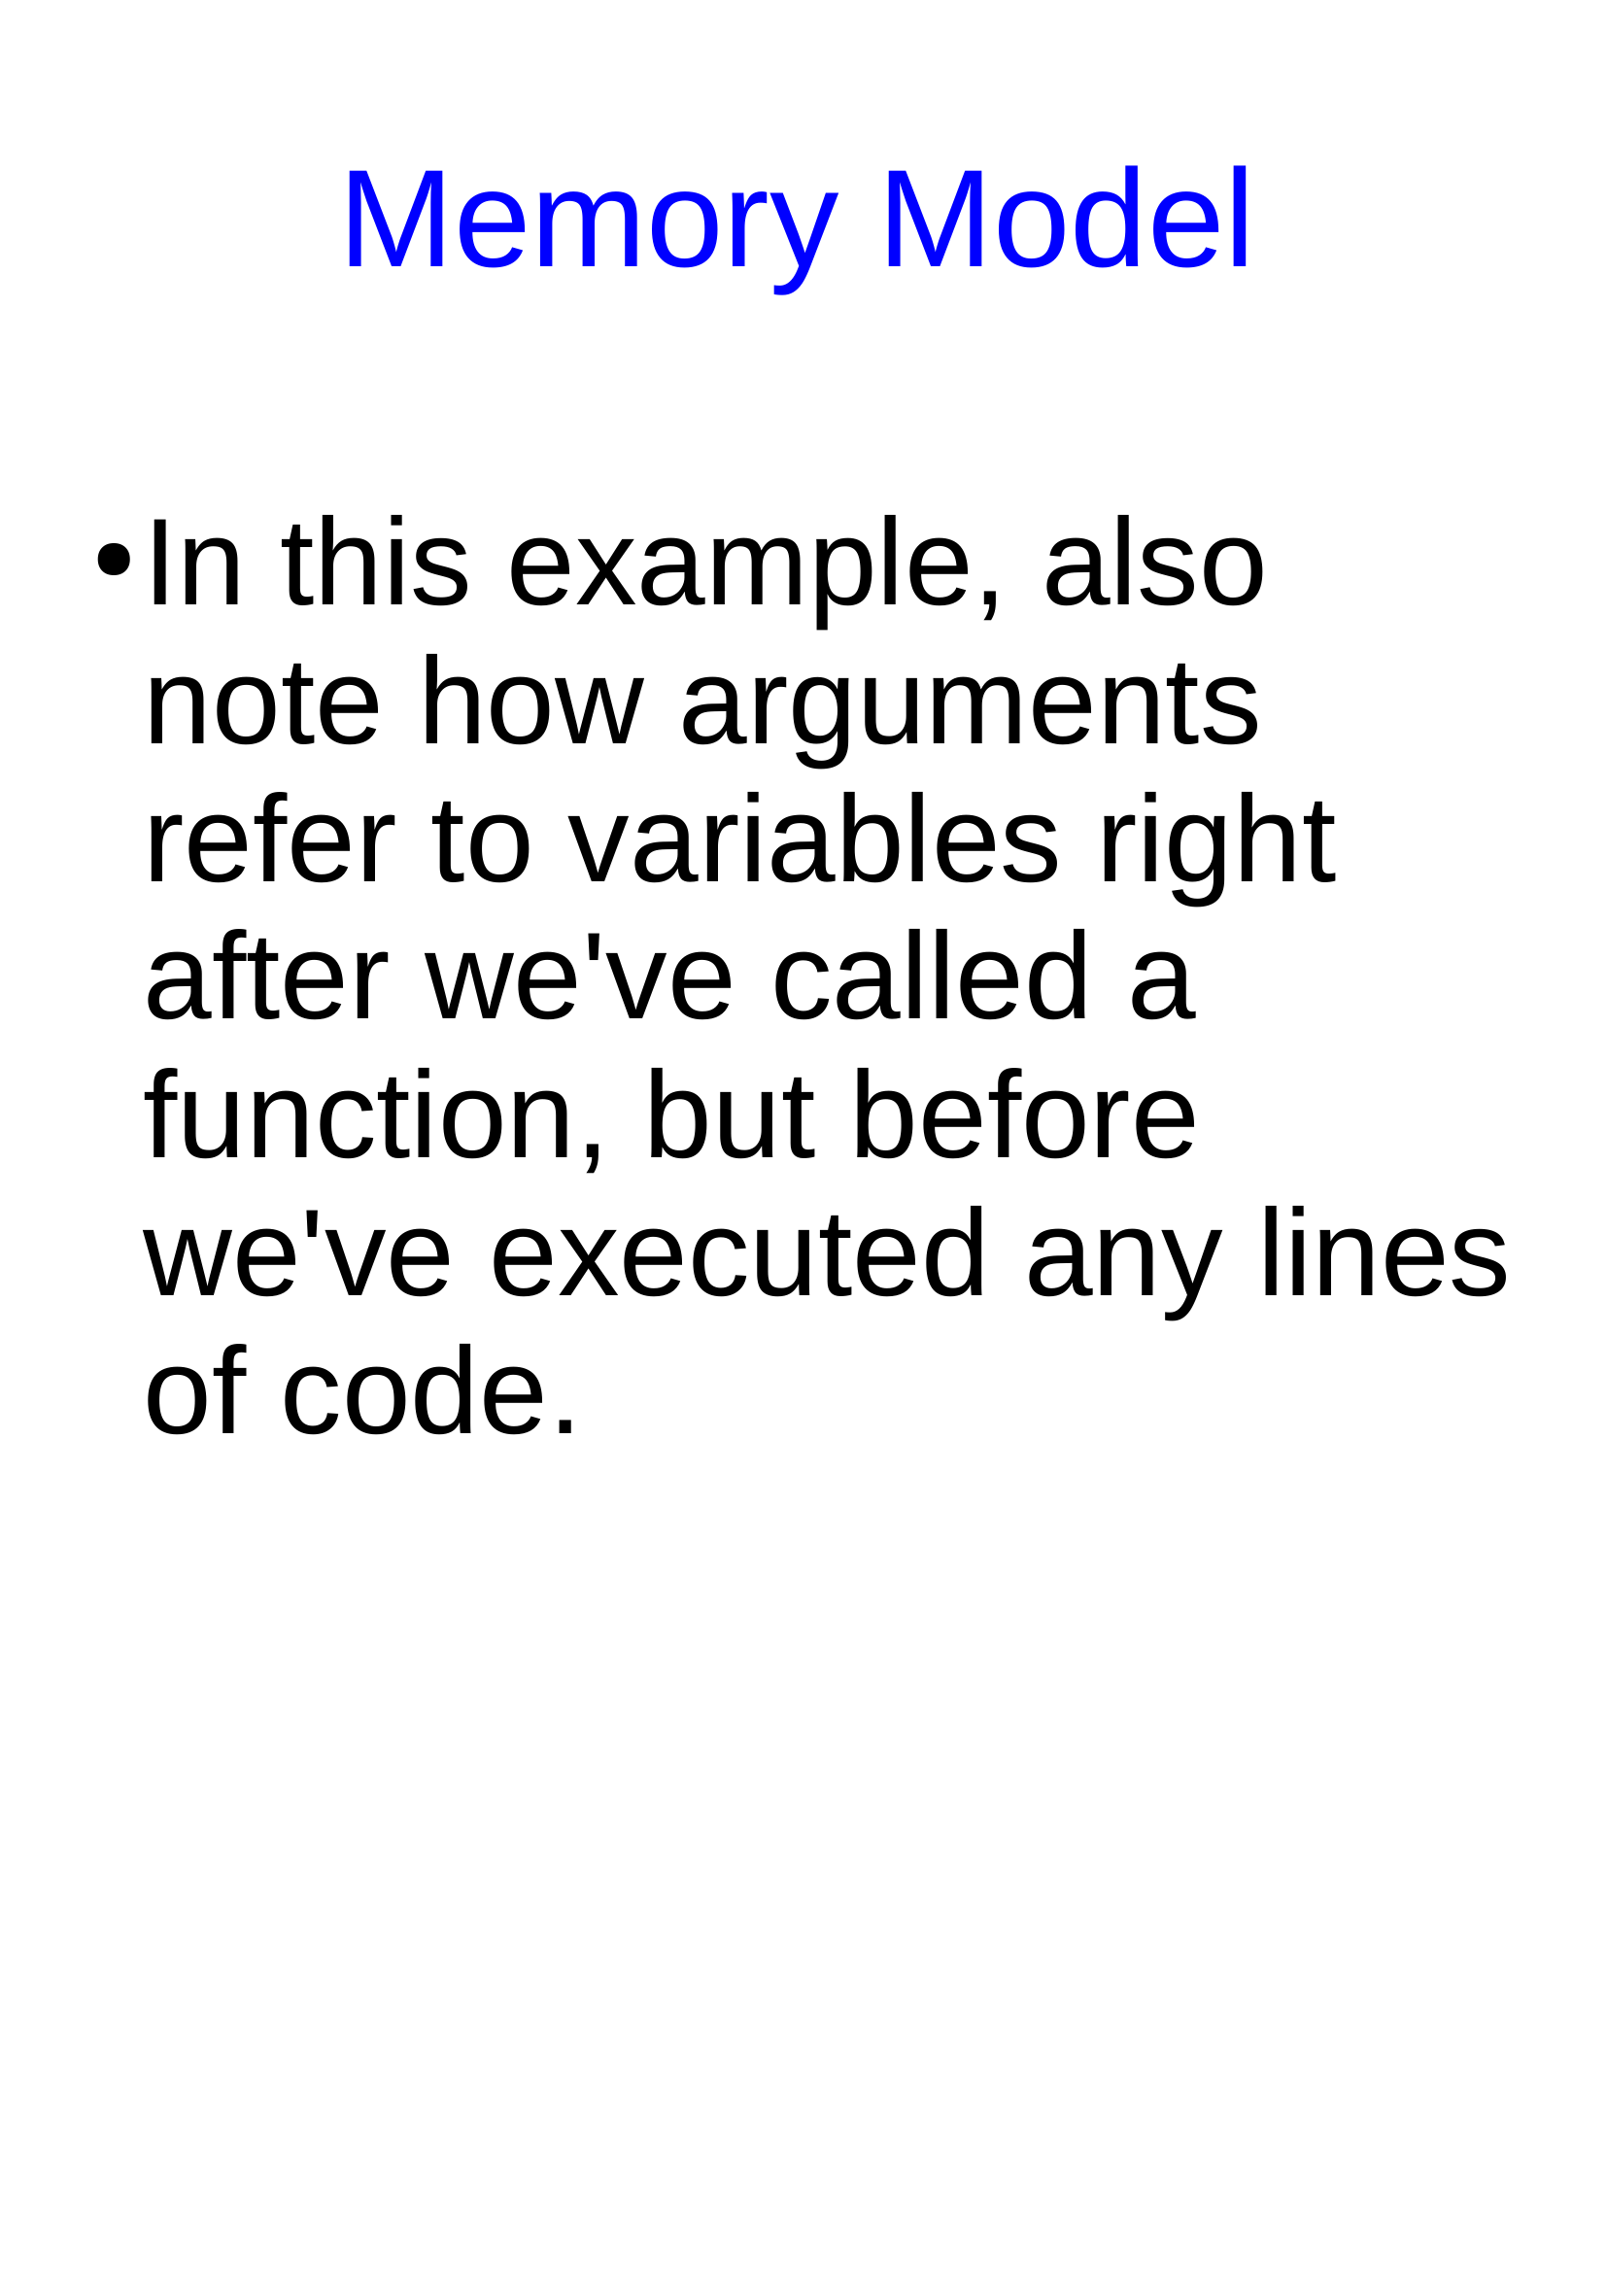

# Memory Model
In this example, also note how arguments refer to variables right after we've called a function, but before we've executed any lines of code.